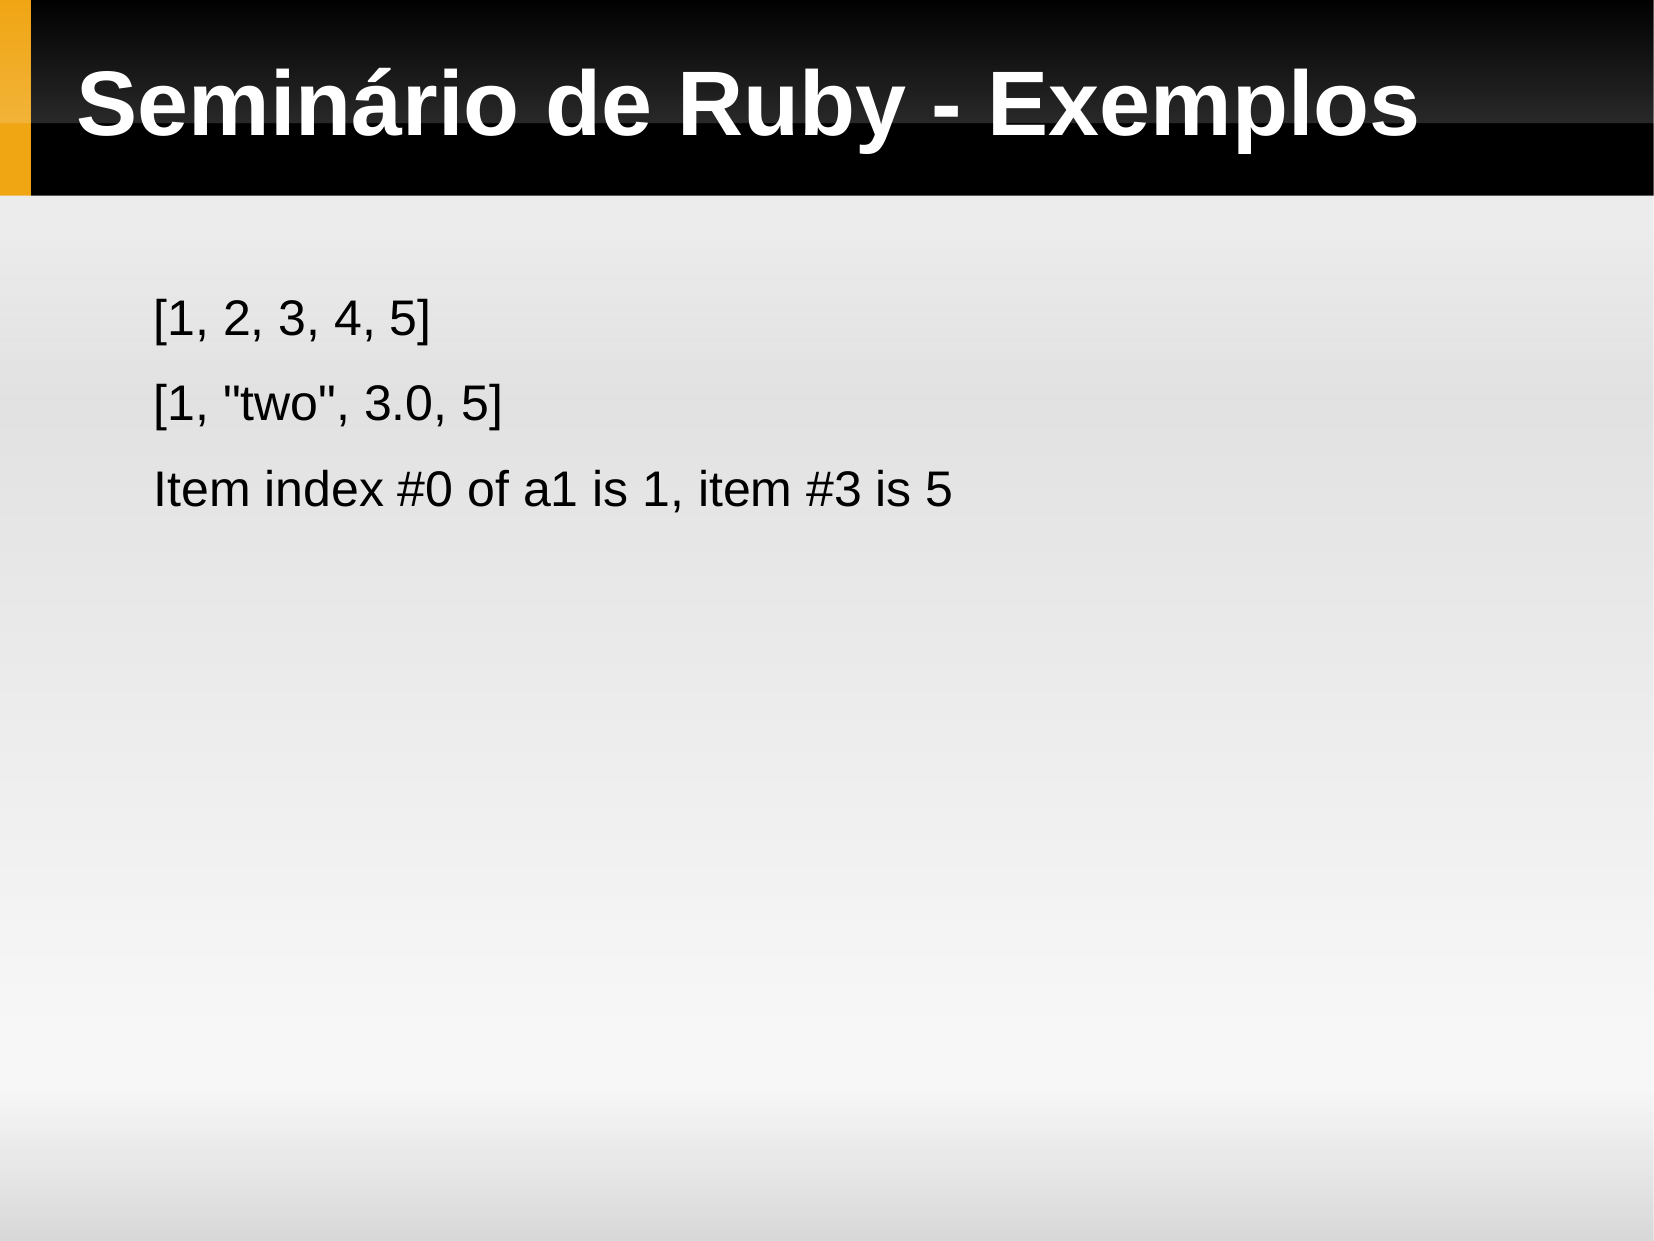

# Seminário de Ruby - Exemplos
[1, 2, 3, 4, 5]
[1, "two", 3.0, 5]
Item index #0 of a1 is 1, item #3 is 5